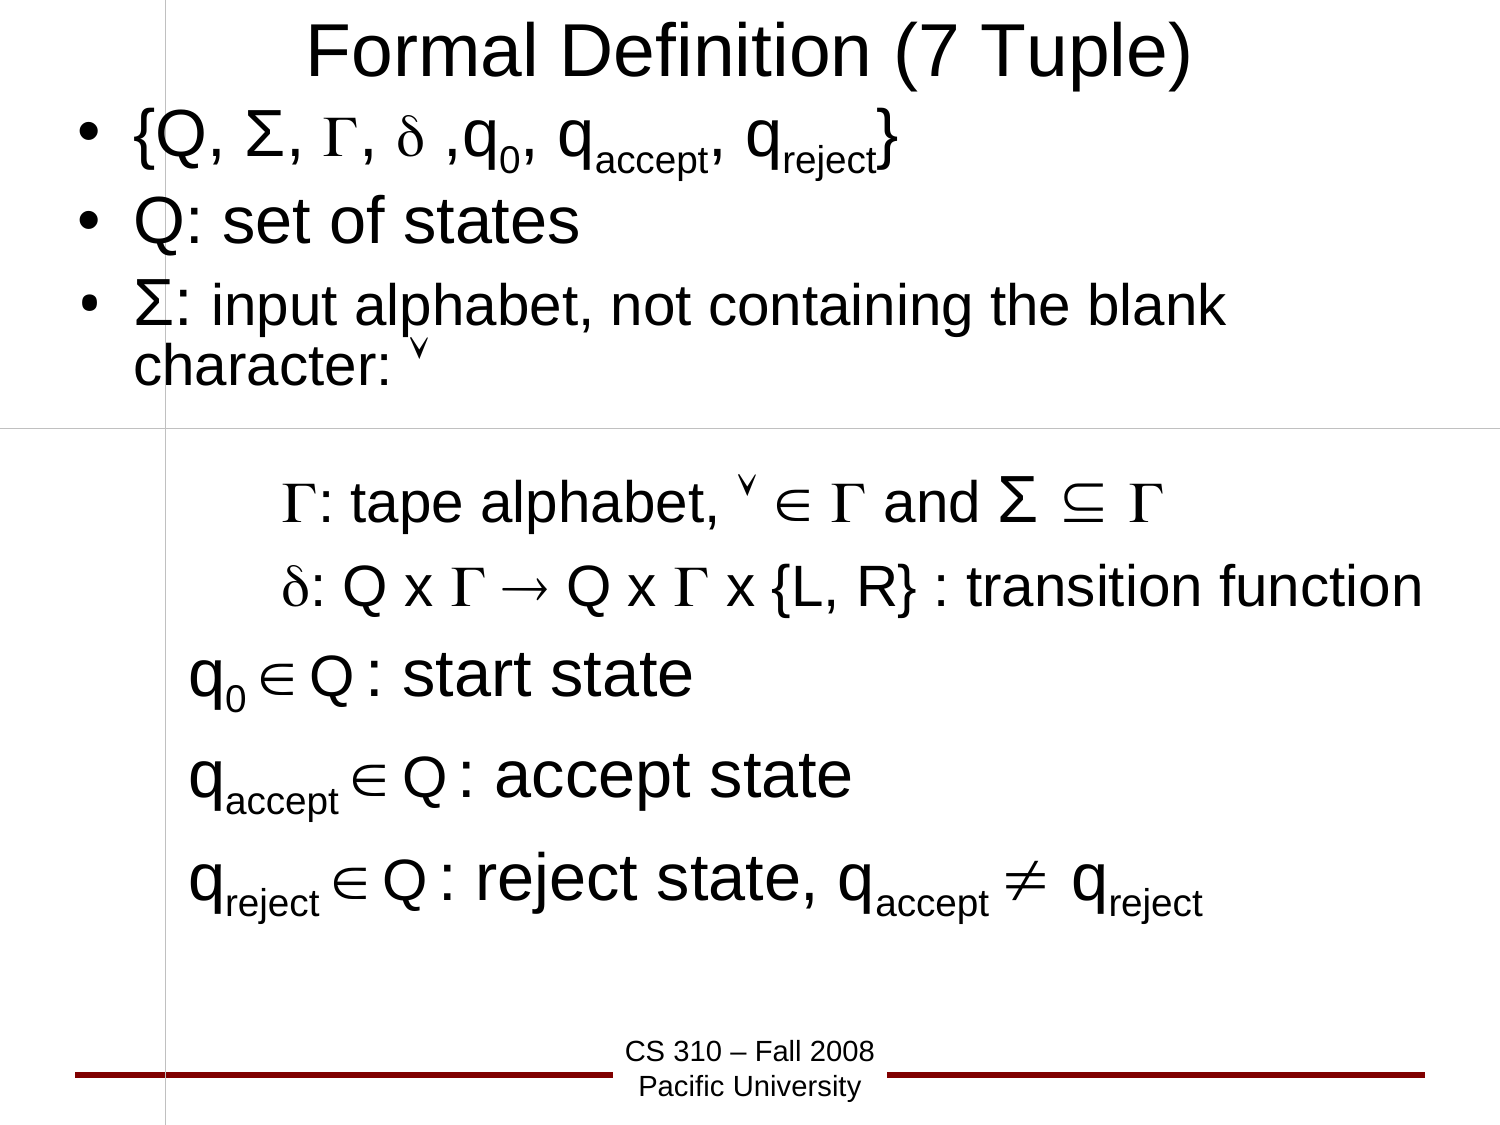

# Formal Definition (7 Tuple)
{Q, Σ, ,  ,q0, qaccept, qreject}
Q: set of states
Σ: input alphabet, not containing the blank character: 
 : tape alphabet,    and Σ  
 : Q x   Q x  x {L, R} : transition function
 q0  Q : start state
 qaccept  Q : accept state
 qreject  Q : reject state, qaccept  qreject